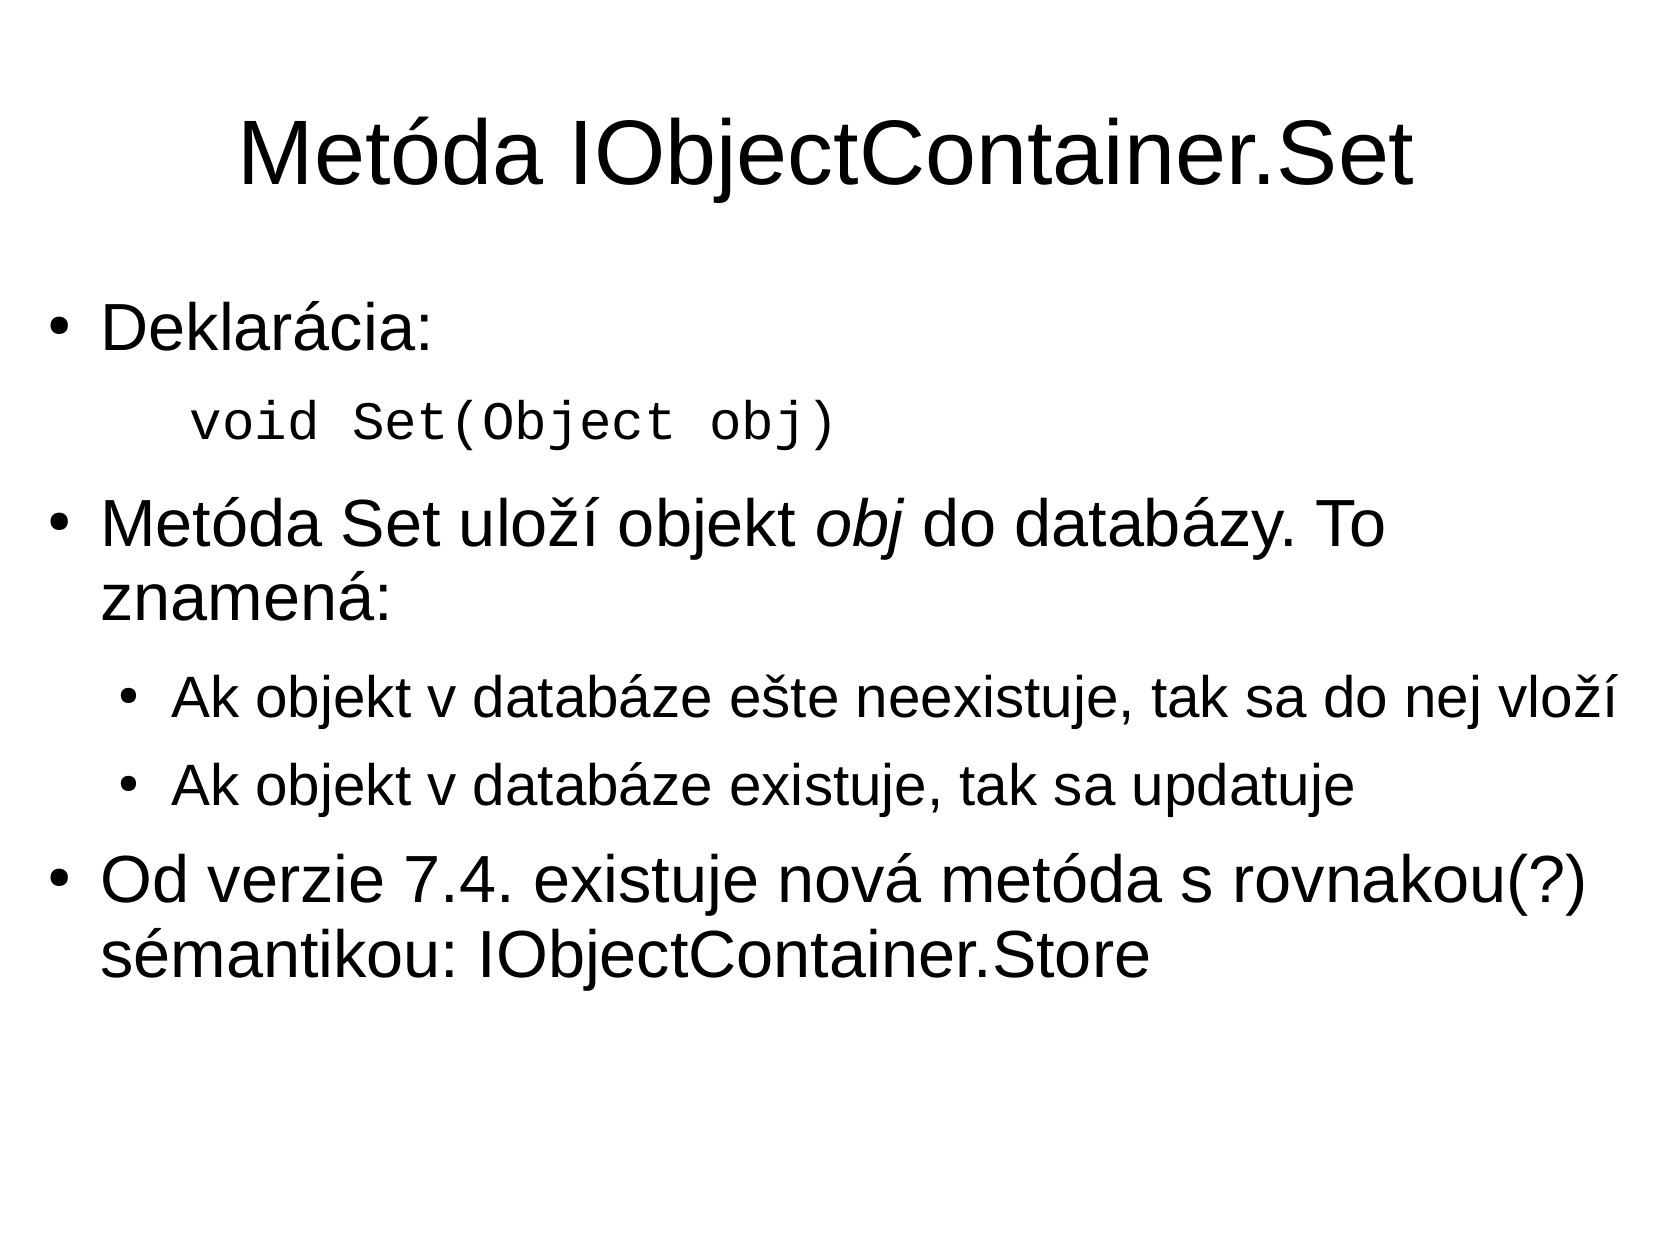

# Metóda IObjectContainer.Set
Deklarácia:
void Set(Object obj)
Metóda Set uloží objekt obj do databázy. To znamená:
Ak objekt v databáze ešte neexistuje, tak sa do nej vloží
Ak objekt v databáze existuje, tak sa updatuje
Od verzie 7.4. existuje nová metóda s rovnakou(?) sémantikou: IObjectContainer.Store